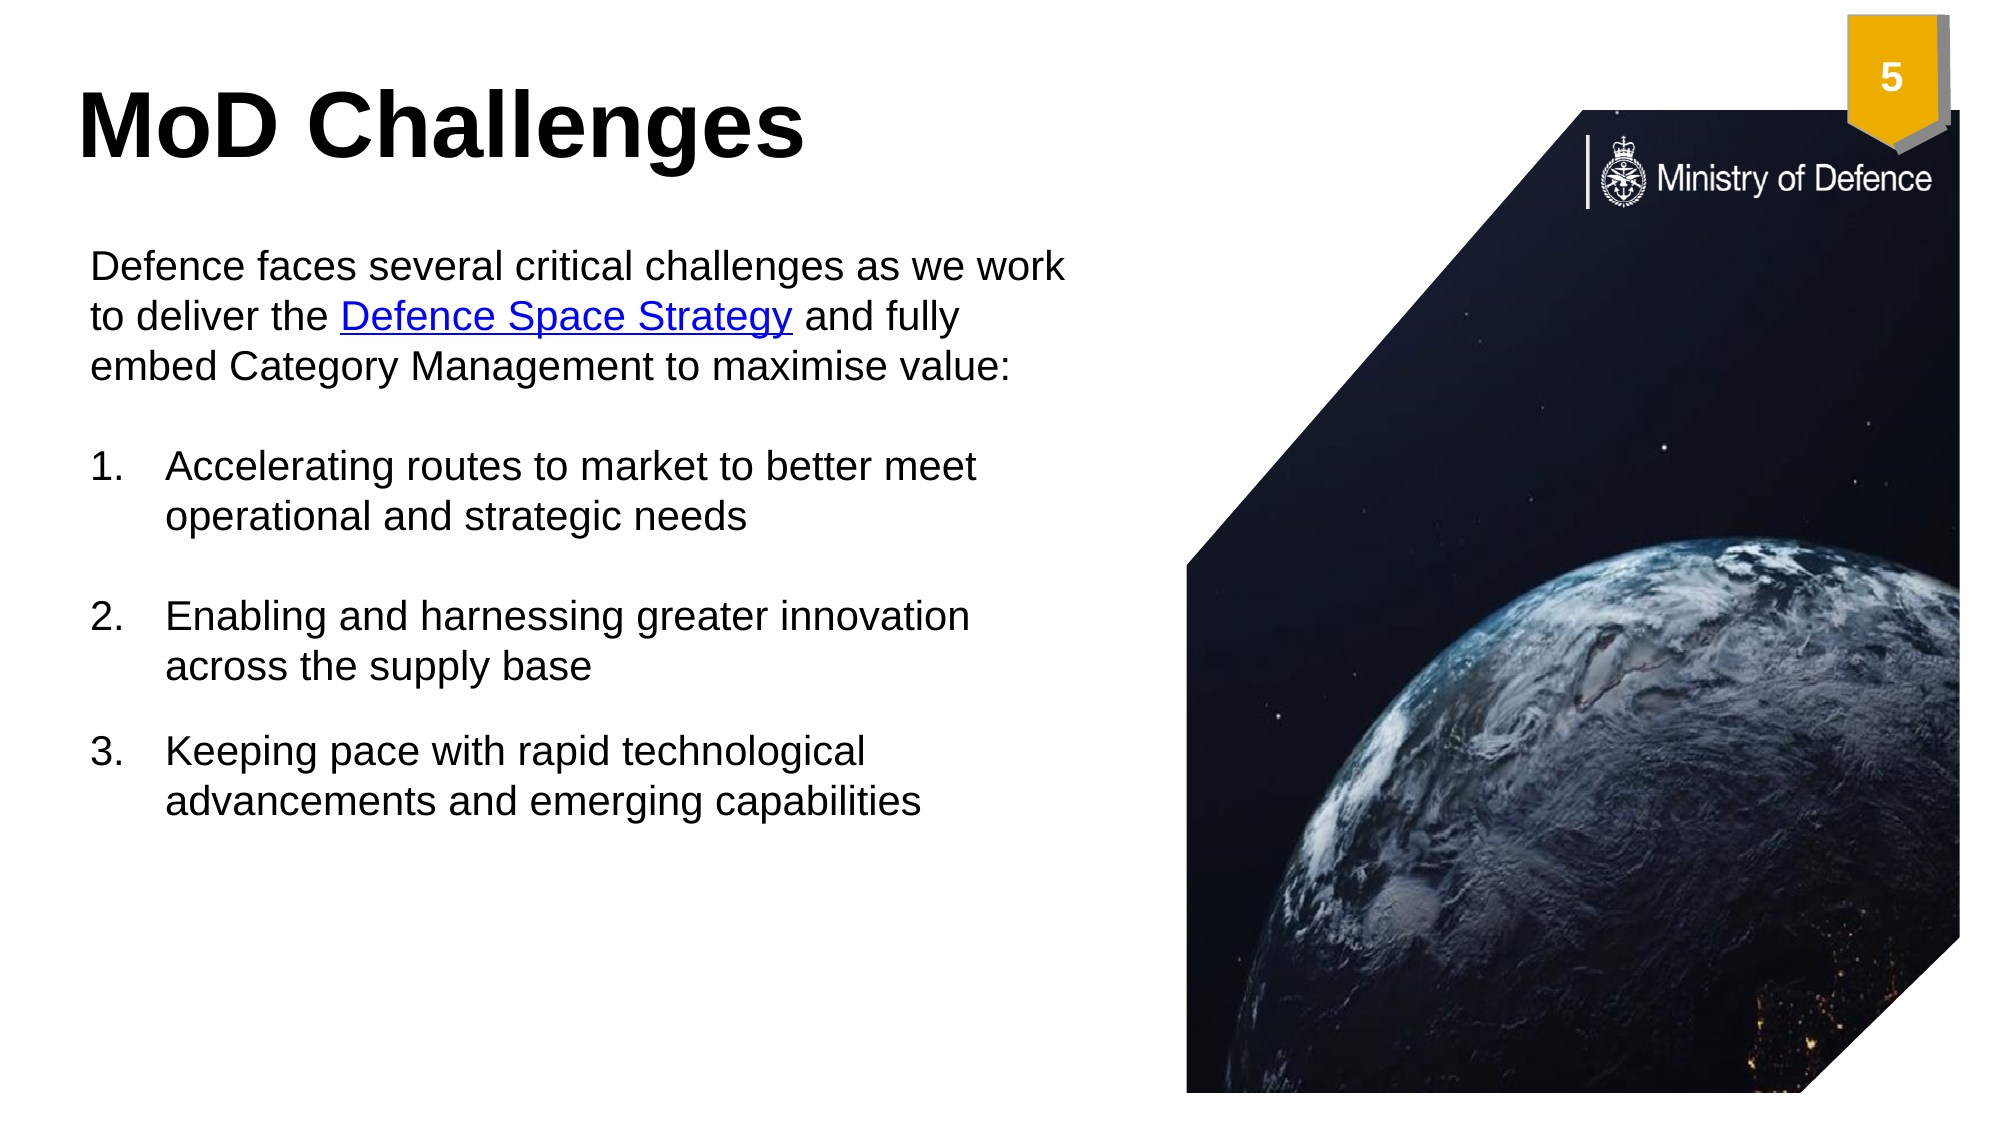

MoD Challenges
5
Defence faces several critical challenges as we work to deliver the Defence Space Strategy and fully embed Category Management to maximise value:
Accelerating routes to market to better meet operational and strategic needs
Enabling and harnessing greater innovation across the supply base
Keeping pace with rapid technological advancements and emerging capabilities